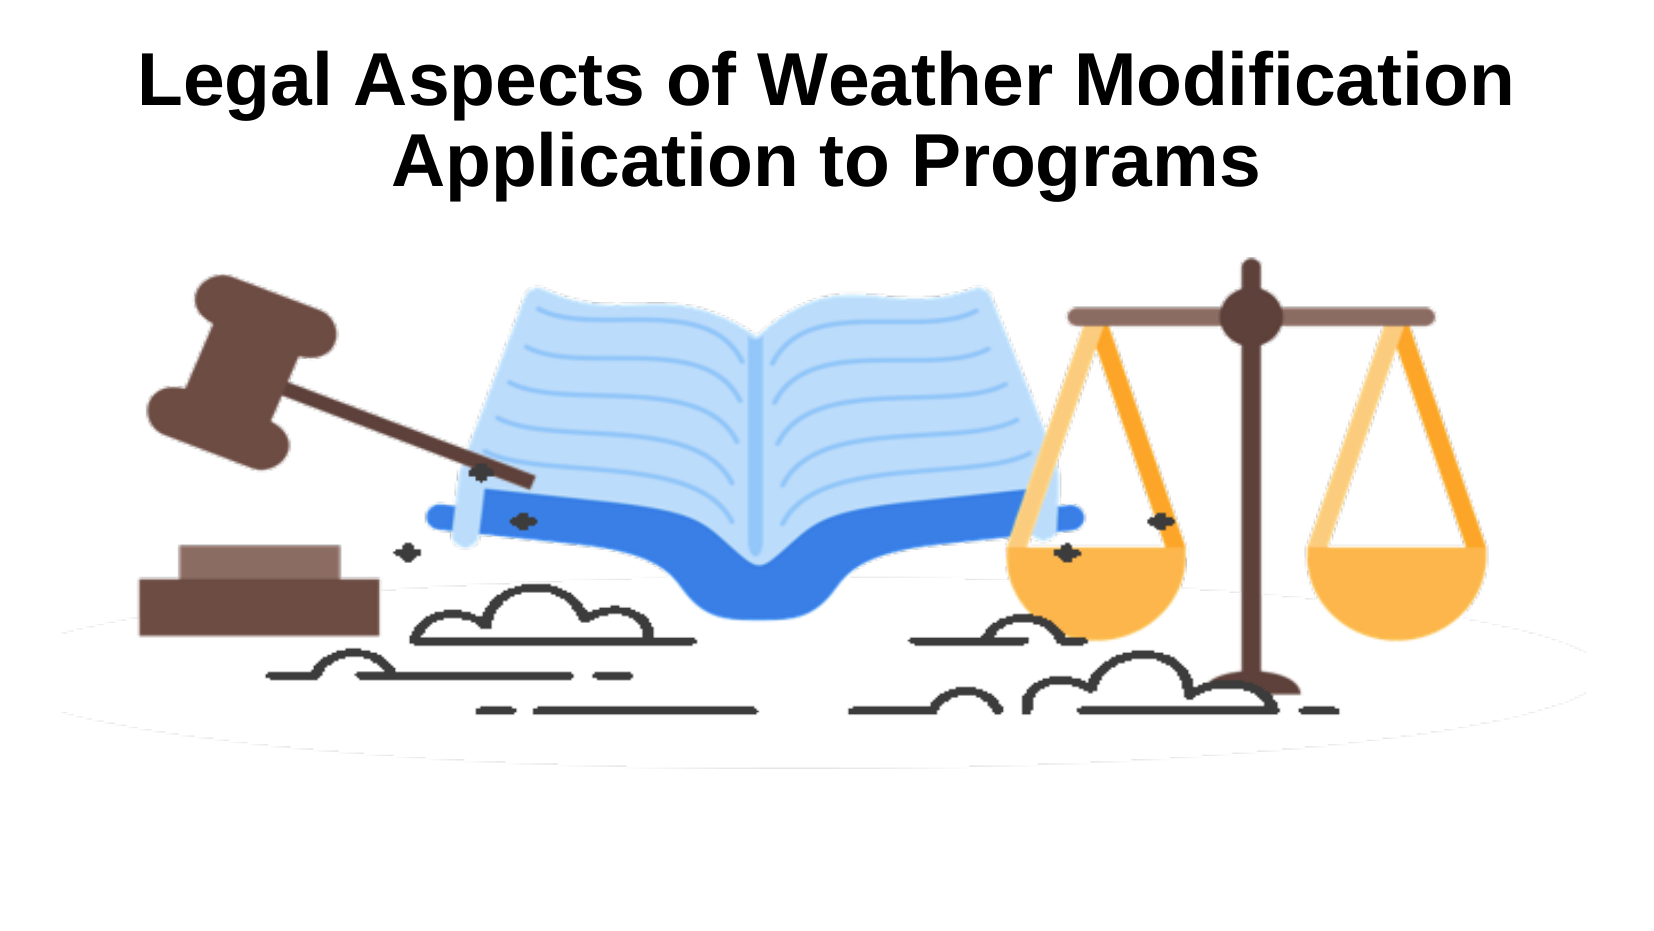

# Legal Aspects of Weather Modification Application to Programs
Bloom’s